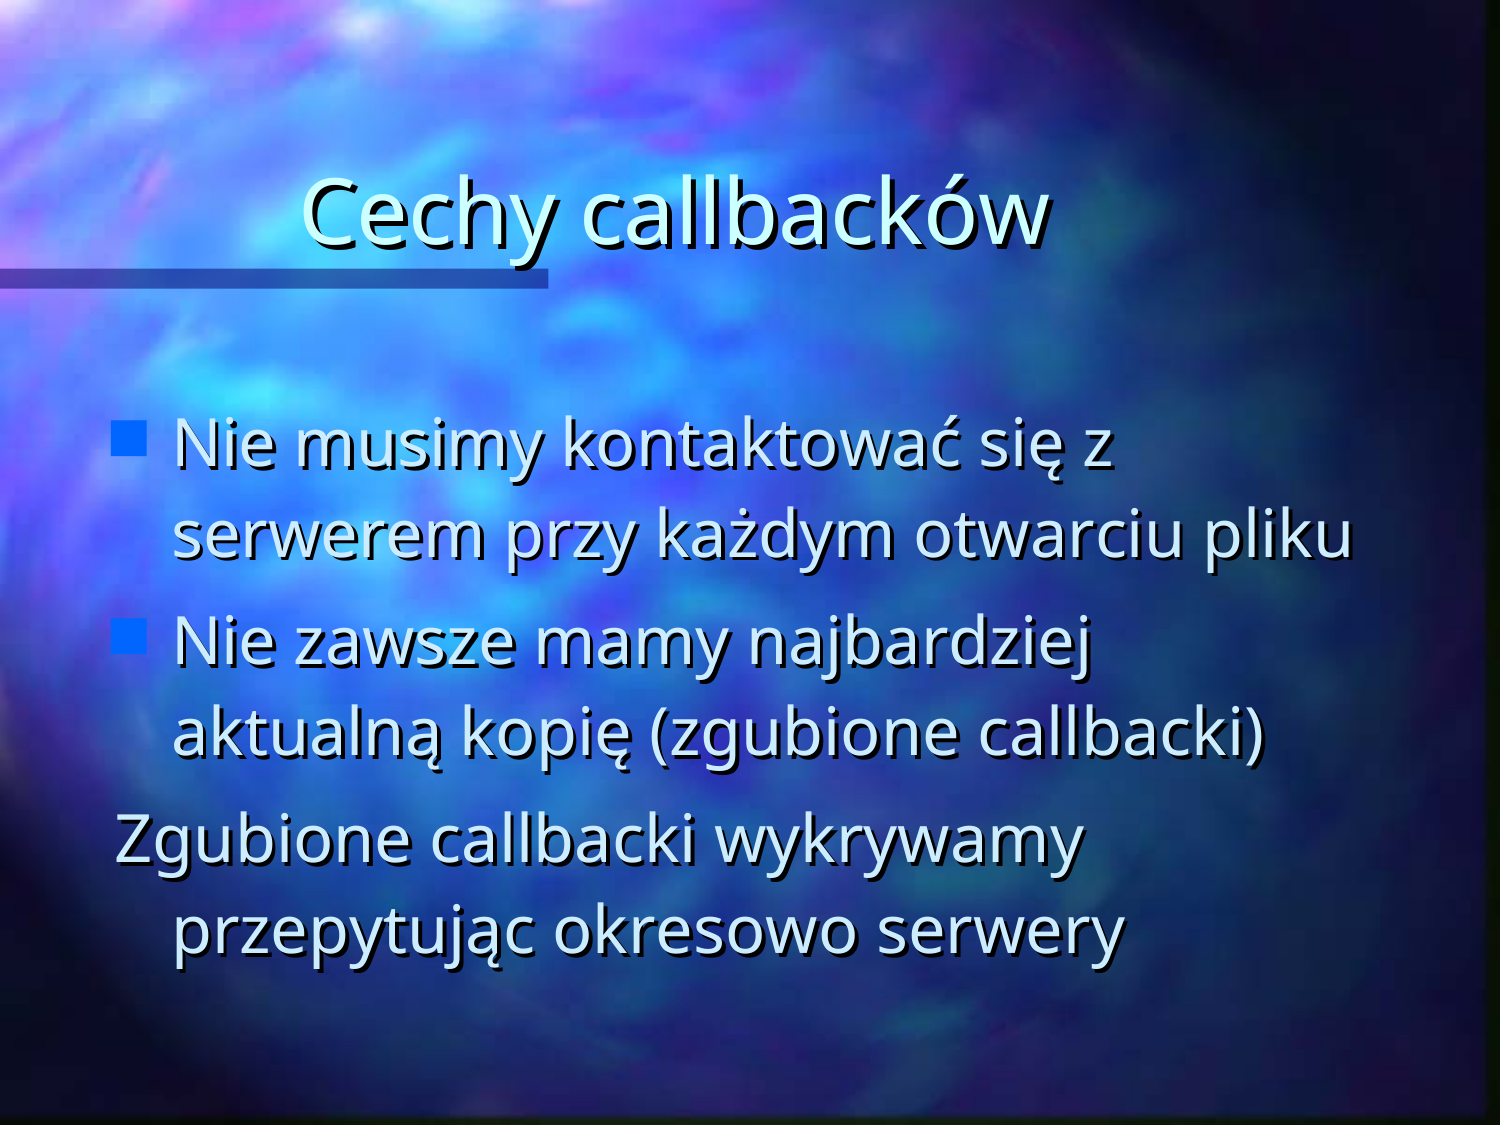

# Cechy callbacków
Nie musimy kontaktować się z serwerem przy każdym otwarciu pliku
Nie zawsze mamy najbardziej aktualną kopię (zgubione callbacki)
Zgubione callbacki wykrywamy przepytując okresowo serwery